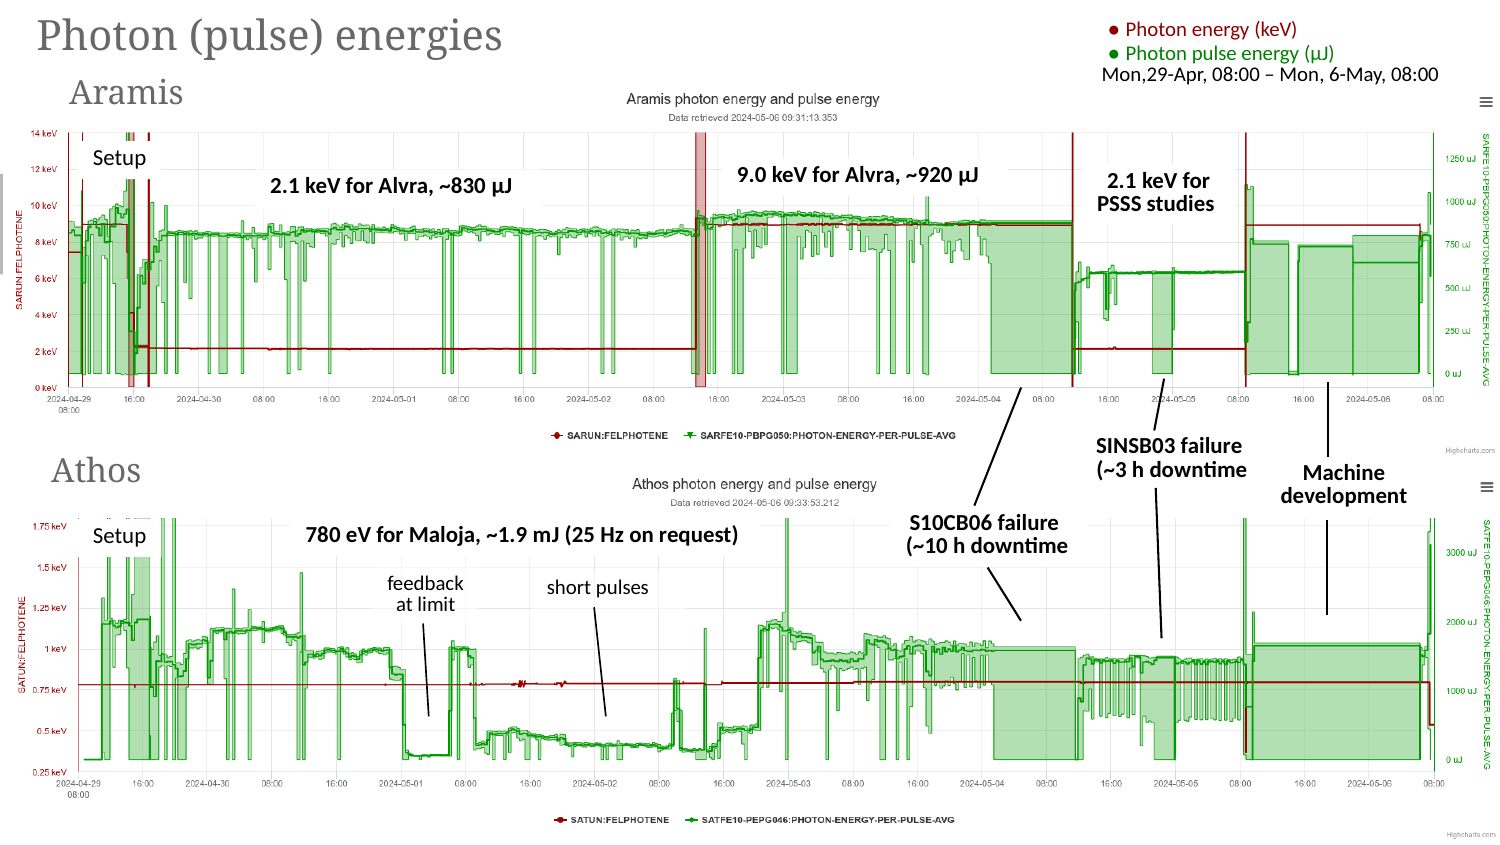

# Photon (pulse) energies
 ● Photon energy (keV)
 ● Photon pulse energy (µJ)
Mon,29-Apr, 08:00 – Mon, 6-May, 08:00
Aramis
Setup
9.0 keV for Alvra, ~920 µJ
2.1 keV for
PSSS studies
2.1 keV for Alvra, ~830 µJ
SINSB03 failure
(~3 h downtime
Athos
Machine
development
S10CB06 failure
(~10 h downtime
780 eV for Maloja, ~1.9 mJ (25 Hz on request)
Setup
feedback
at limit
short pulses